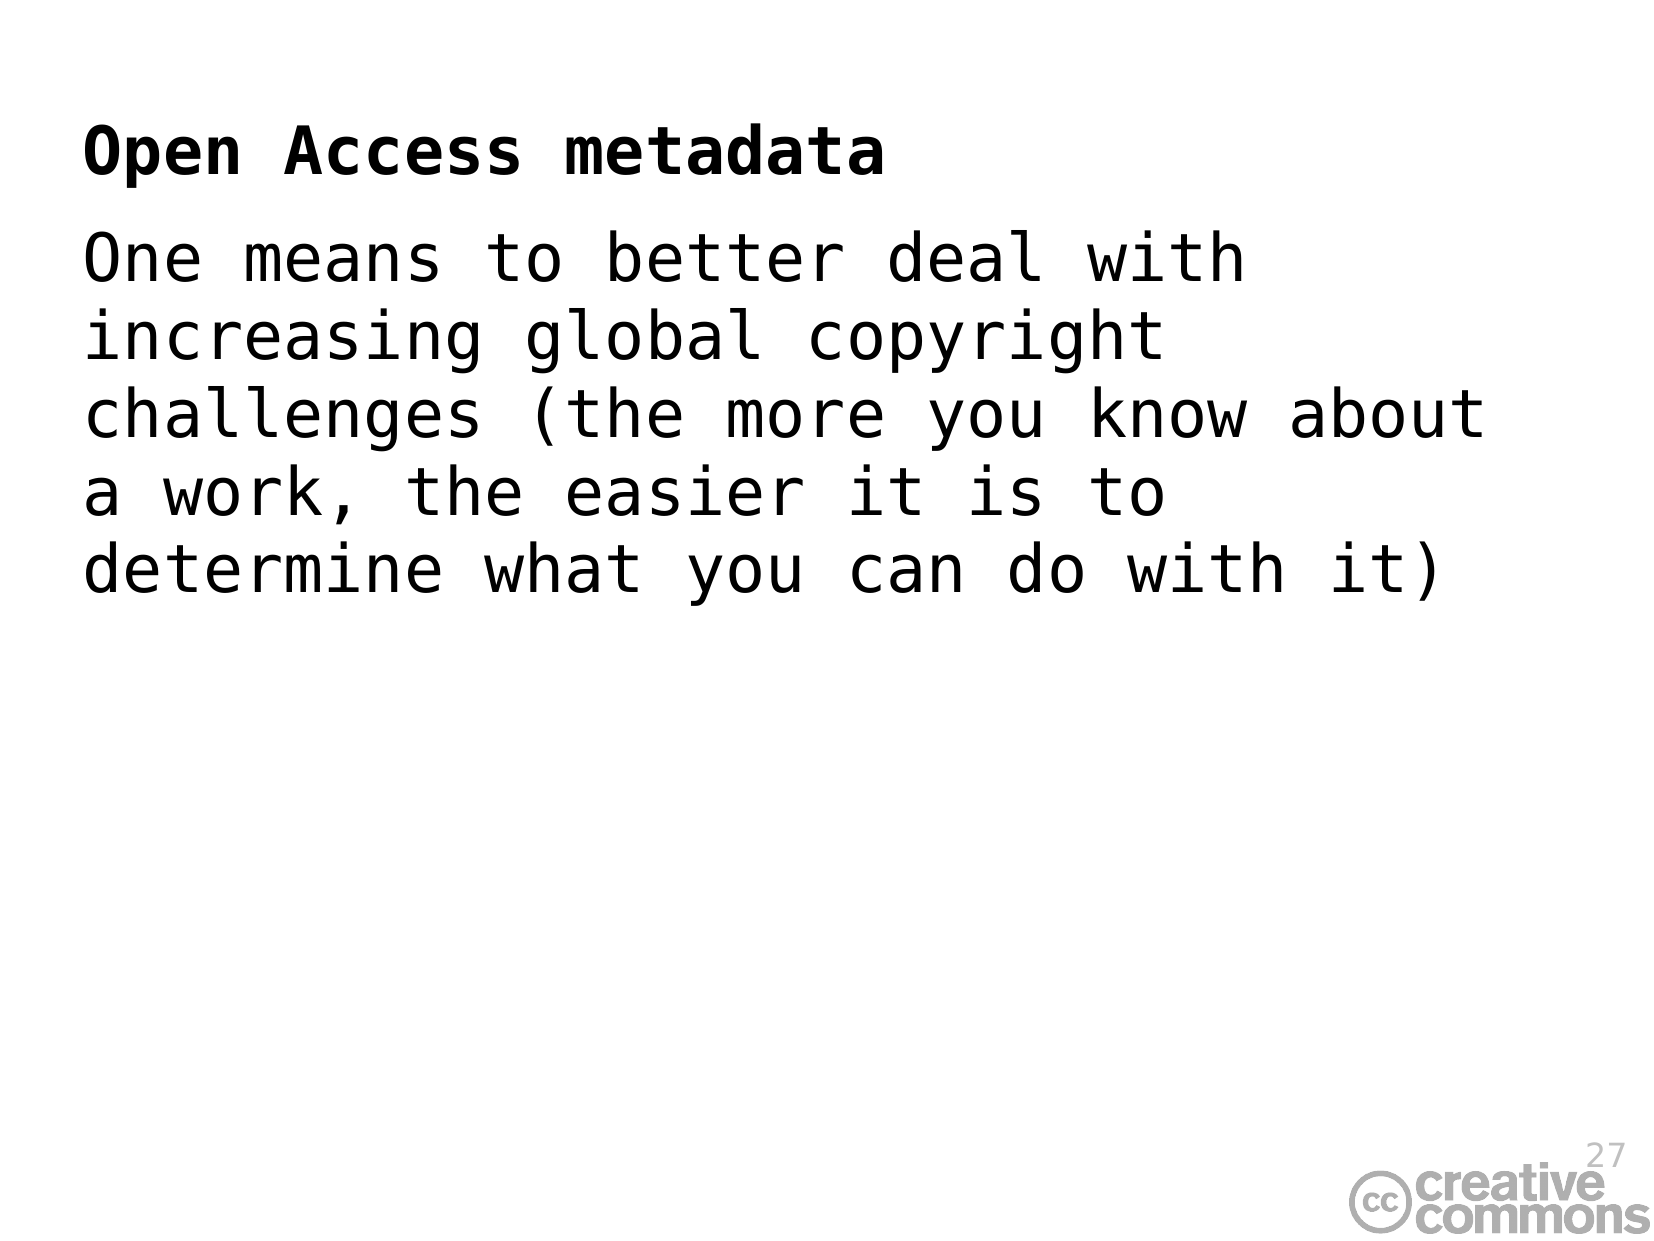

# Open Access metadata
One means to better deal with increasing global copyright challenges (the more you know about a work, the easier it is to determine what you can do with it)